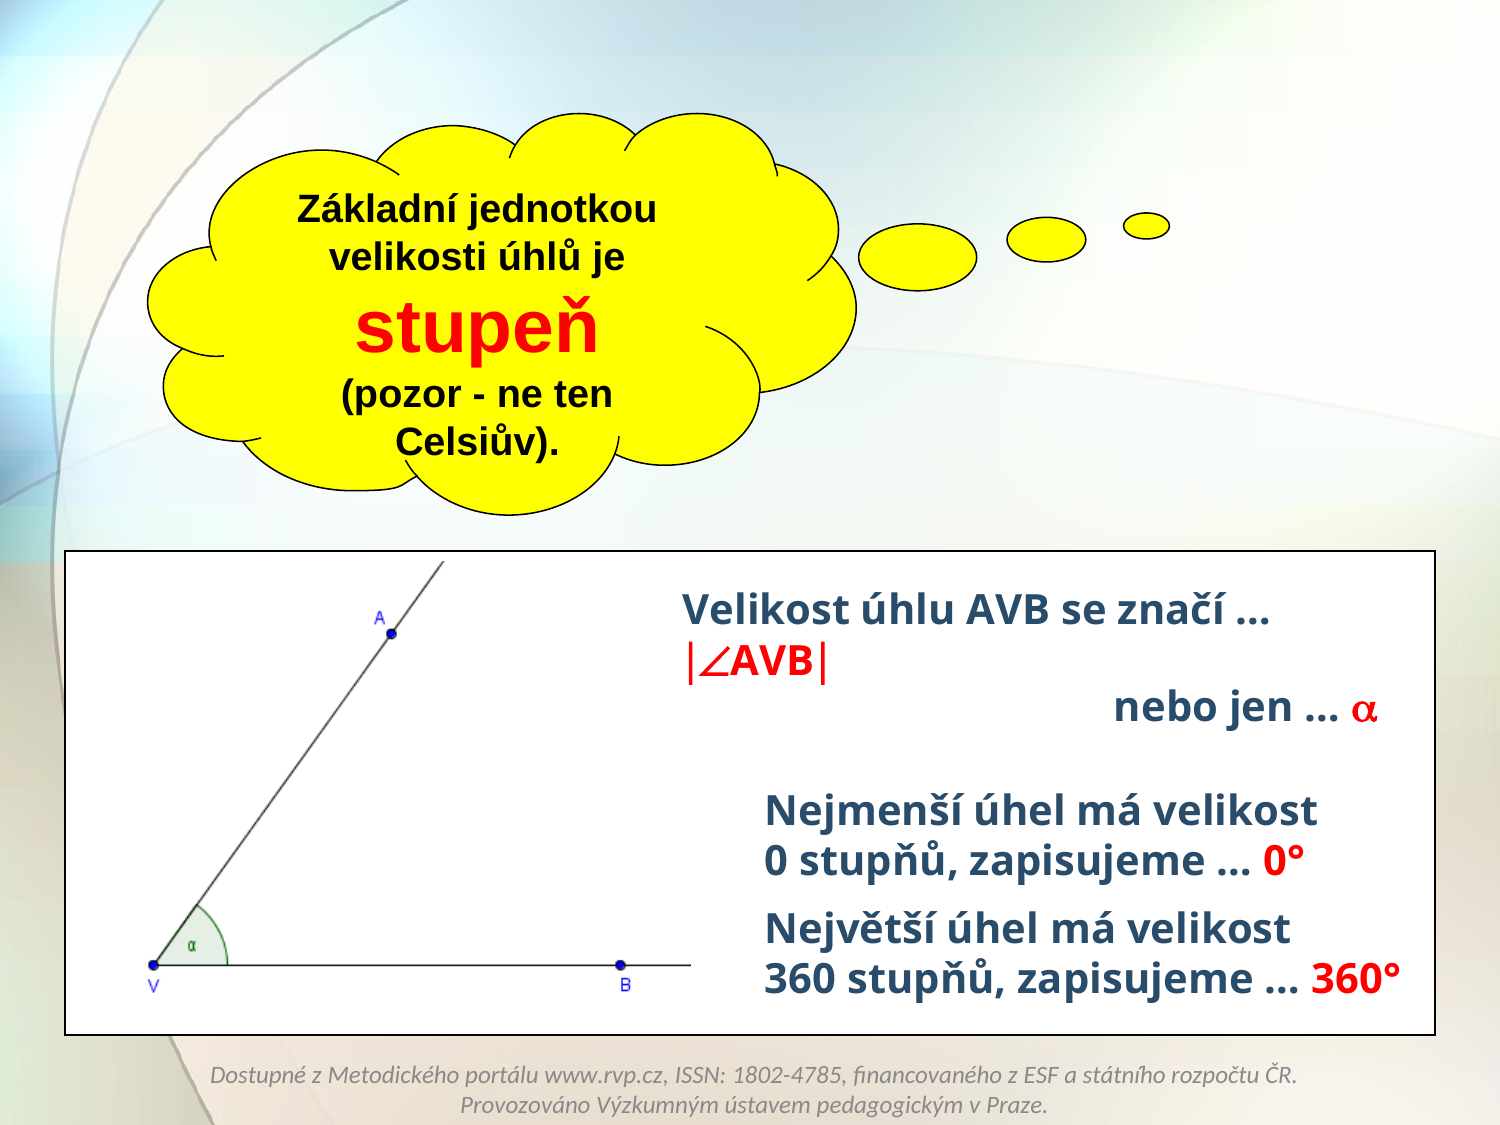

Základní jednotkou velikosti úhlů je
stupeň
(pozor - ne ten Celsiův).
Velikost úhlu AVB se značí … AVB
nebo jen … 
Nejmenší úhel má velikost
0 stupňů, zapisujeme … 0°
Největší úhel má velikost
360 stupňů, zapisujeme … 360°